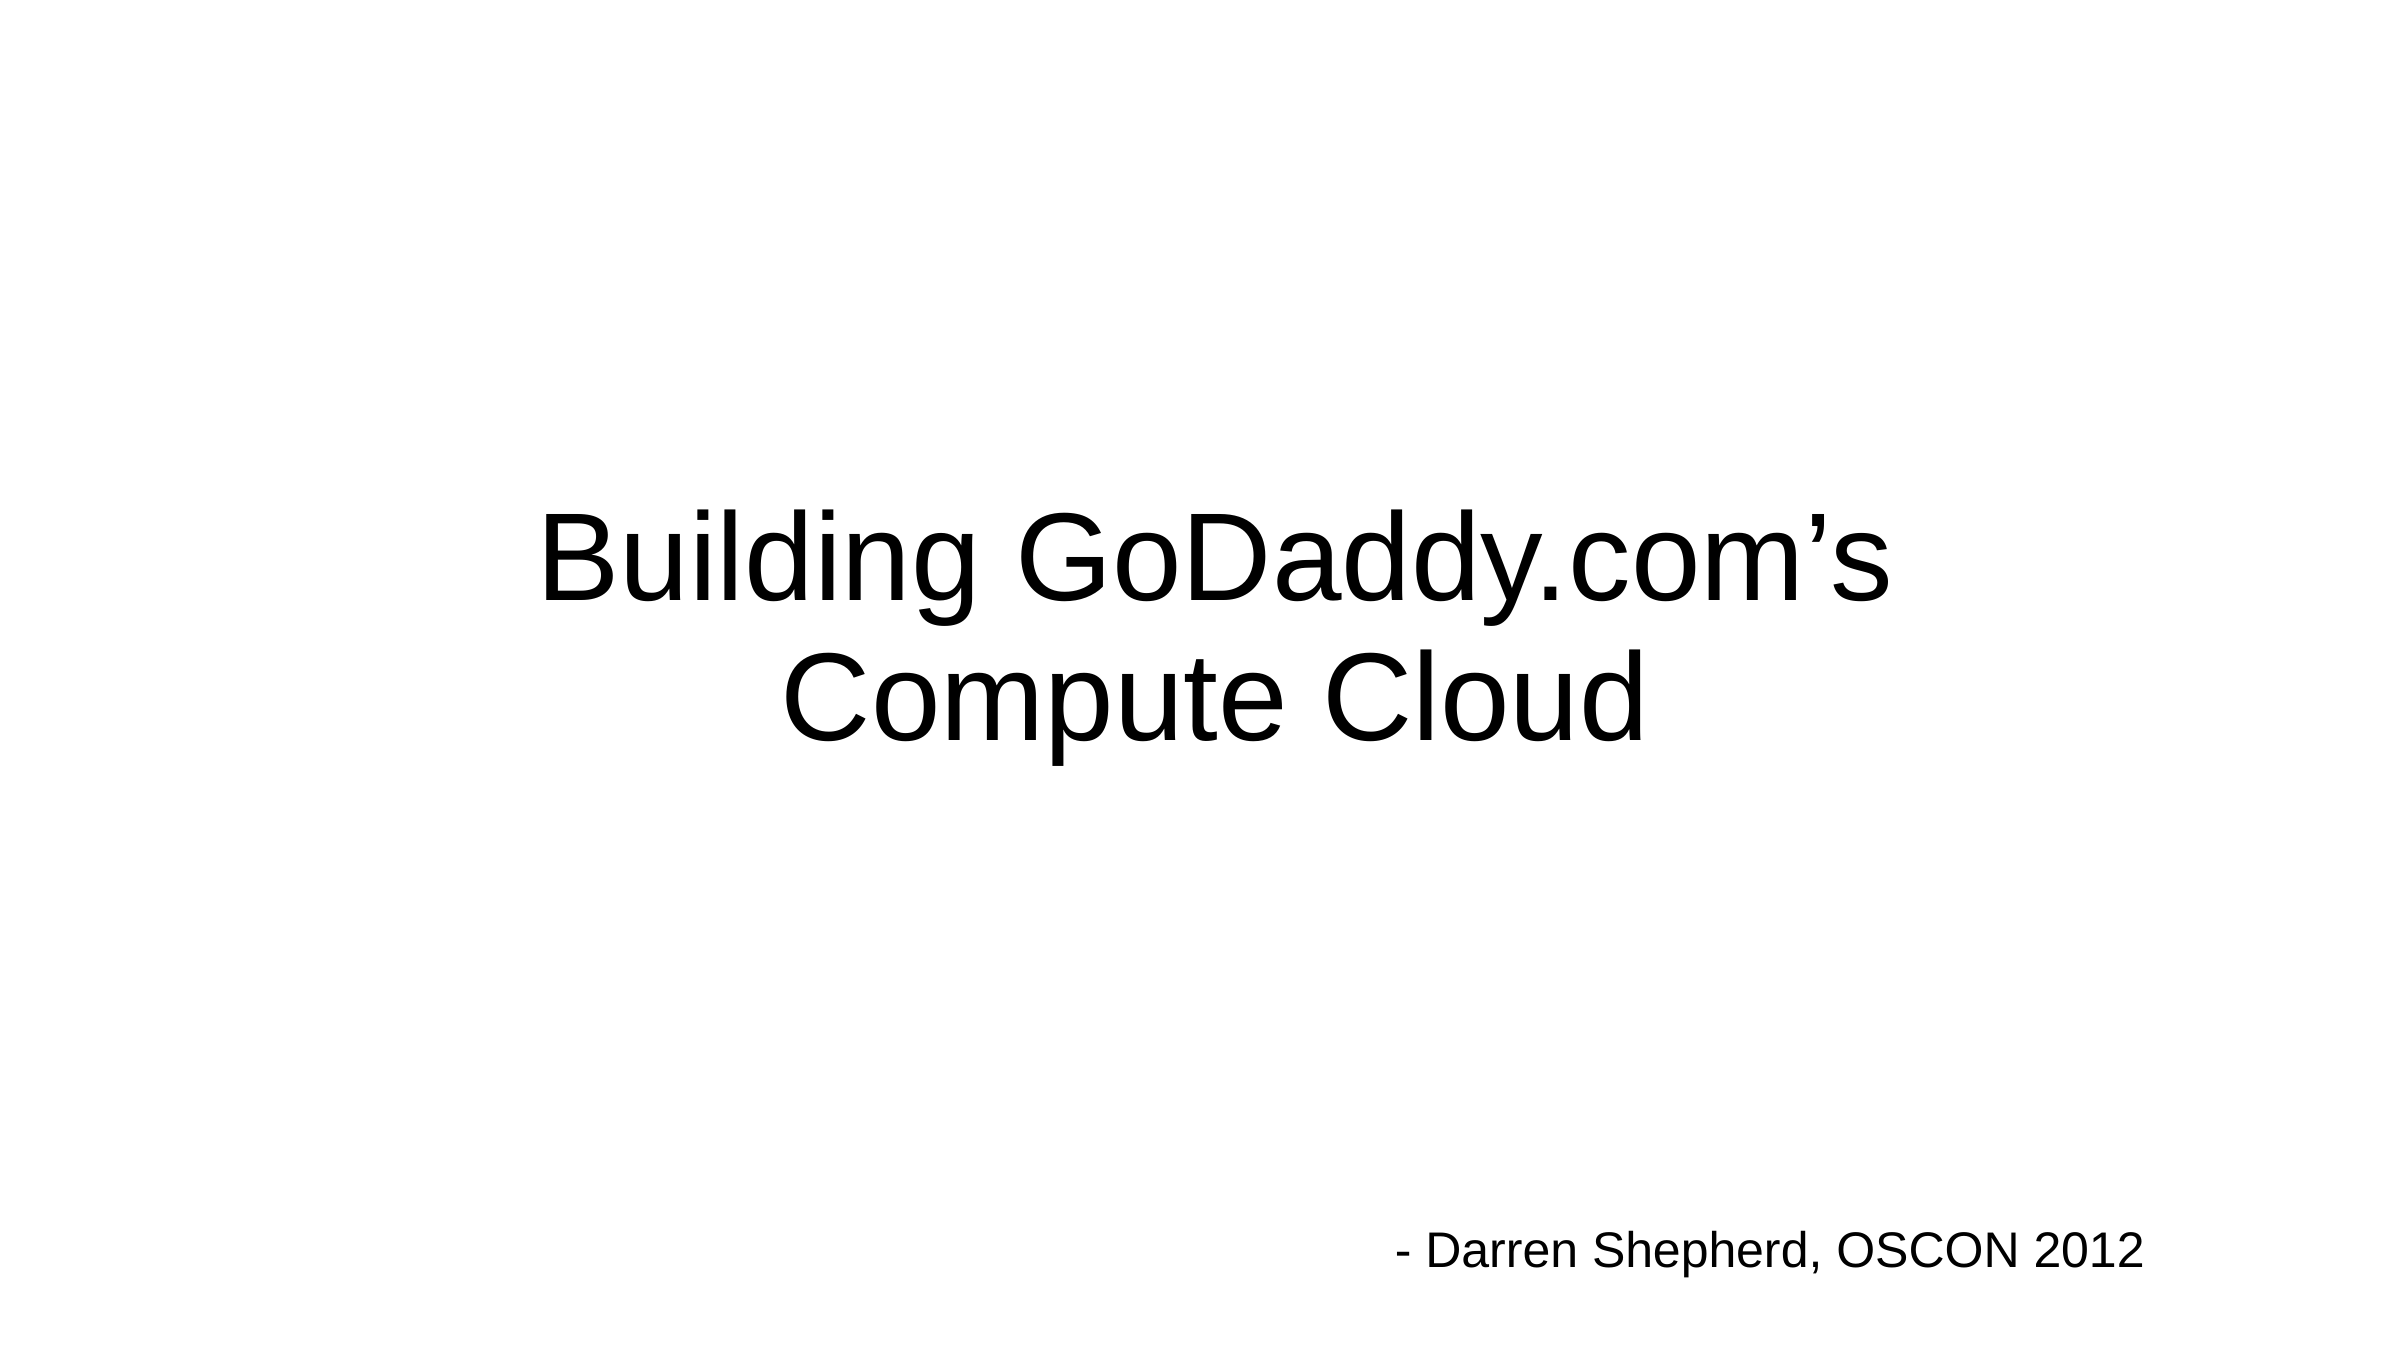

Building GoDaddy.com’s Compute Cloud
- Darren Shepherd, OSCON 2012